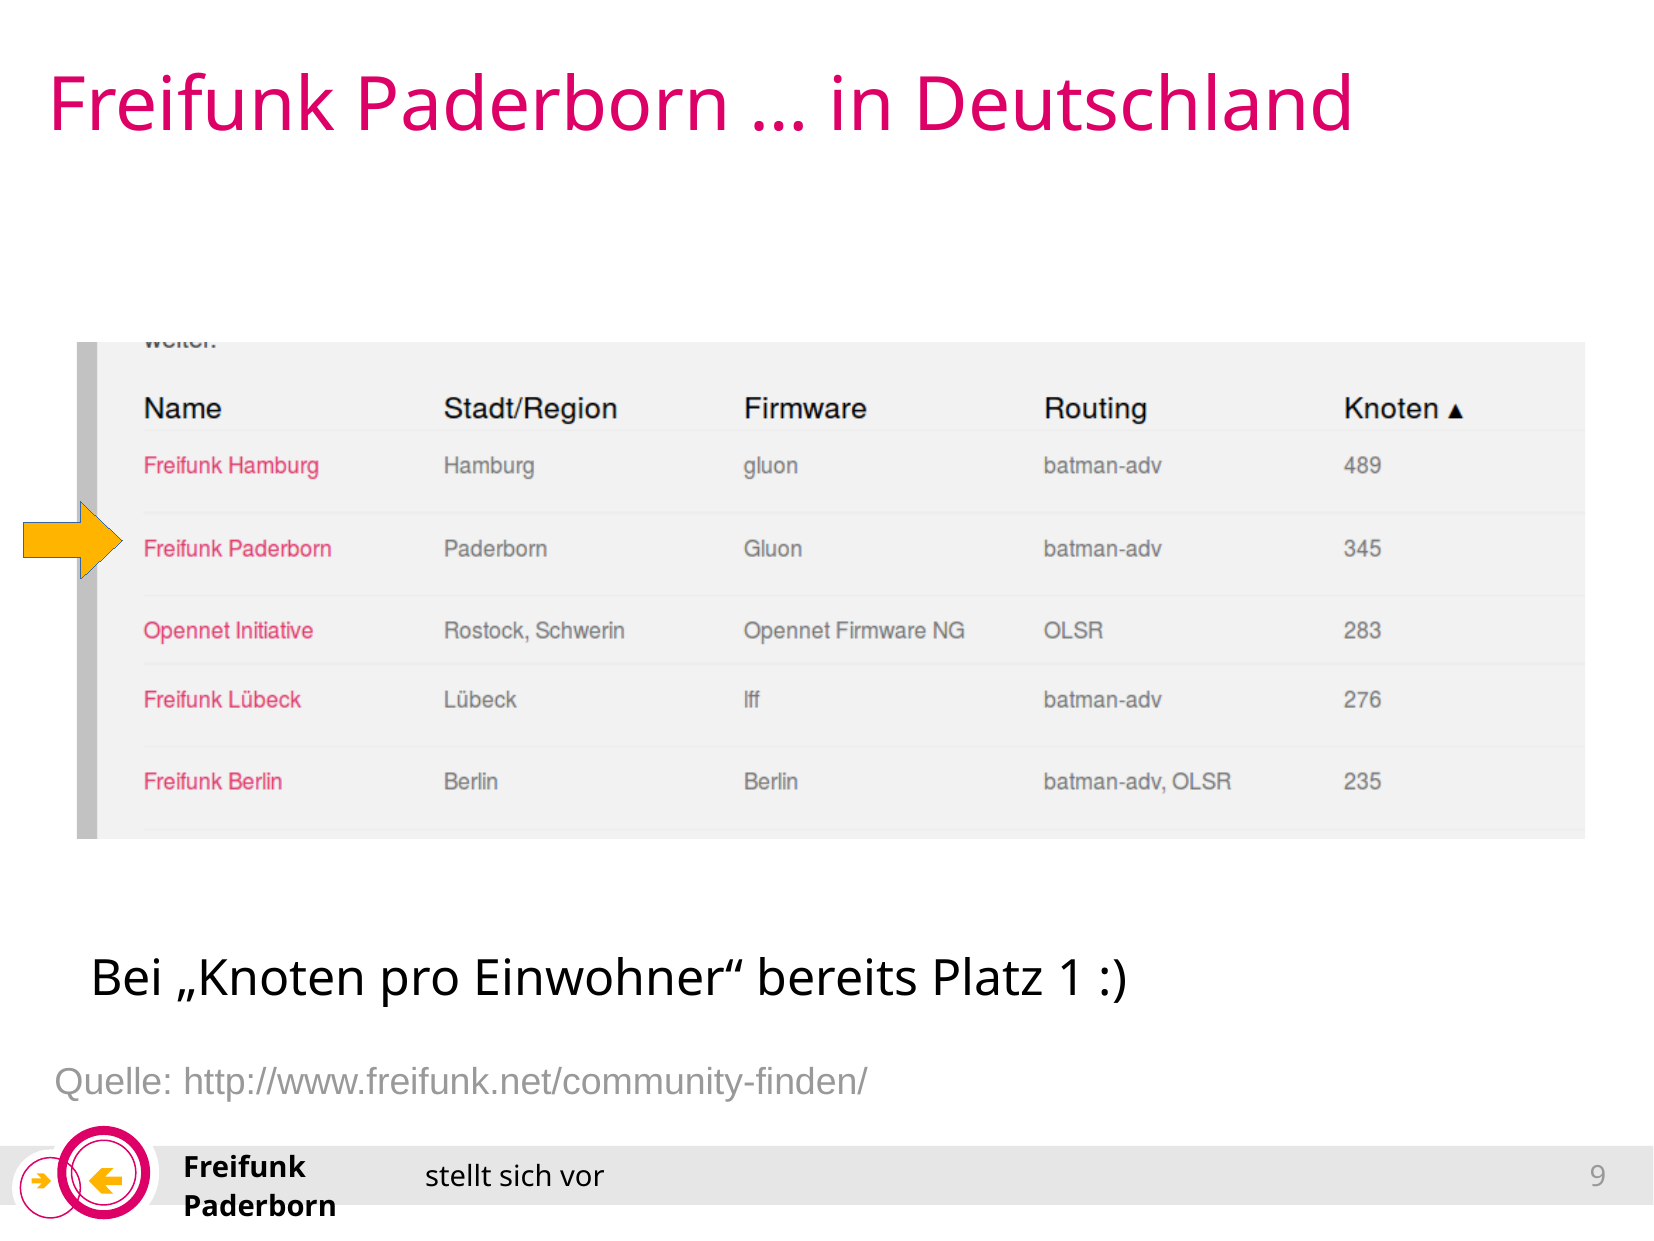

# Freifunk Paderborn … in Deutschland
Bei „Knoten pro Einwohner“ bereits Platz 1 :)
Quelle: http://www.freifunk.net/community-finden/
stellt sich vor
9